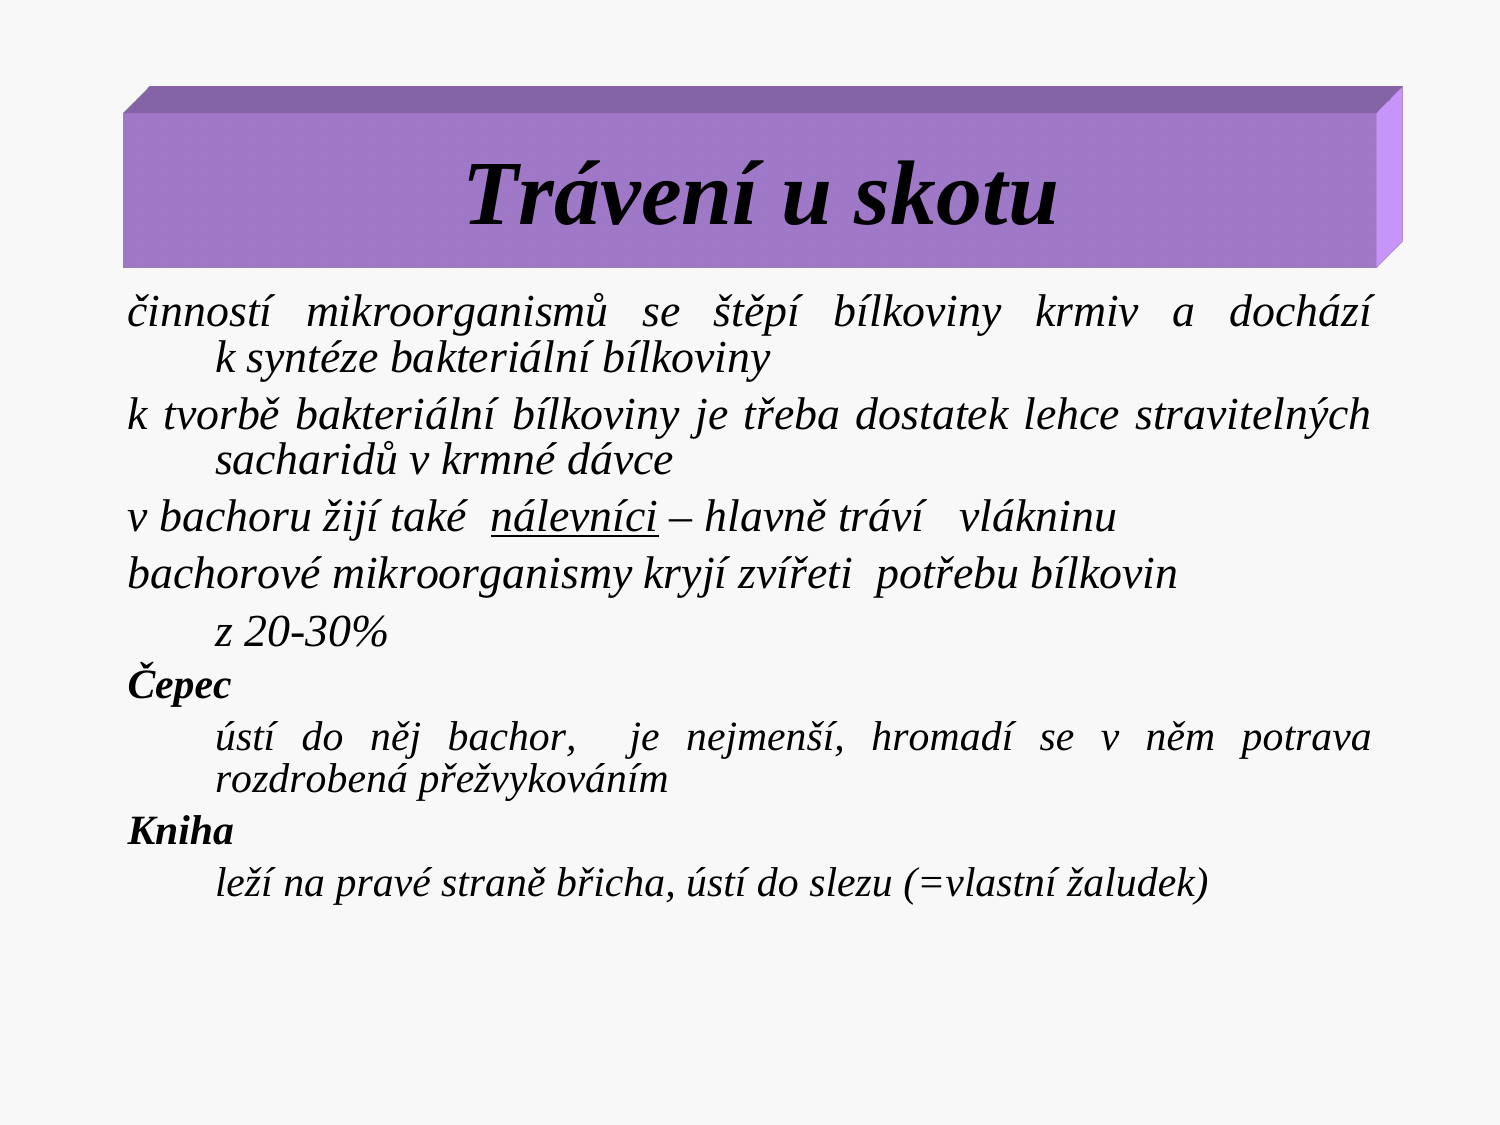

Trávení u skotu
# činností mikroorganismů se štěpí bílkoviny krmiv a dochází k syntéze bakteriální bílkoviny
k tvorbě bakteriální bílkoviny je třeba dostatek lehce stravitelných sacharidů v krmné dávce
v bachoru žijí také nálevníci – hlavně tráví vlákninu
bachorové mikroorganismy kryjí zvířeti potřebu bílkovin
	z 20-30%
Čepec
	ústí do něj bachor, je nejmenší, hromadí se v něm potrava rozdrobená přežvykováním
Kniha
	leží na pravé straně břicha, ústí do slezu (=vlastní žaludek)